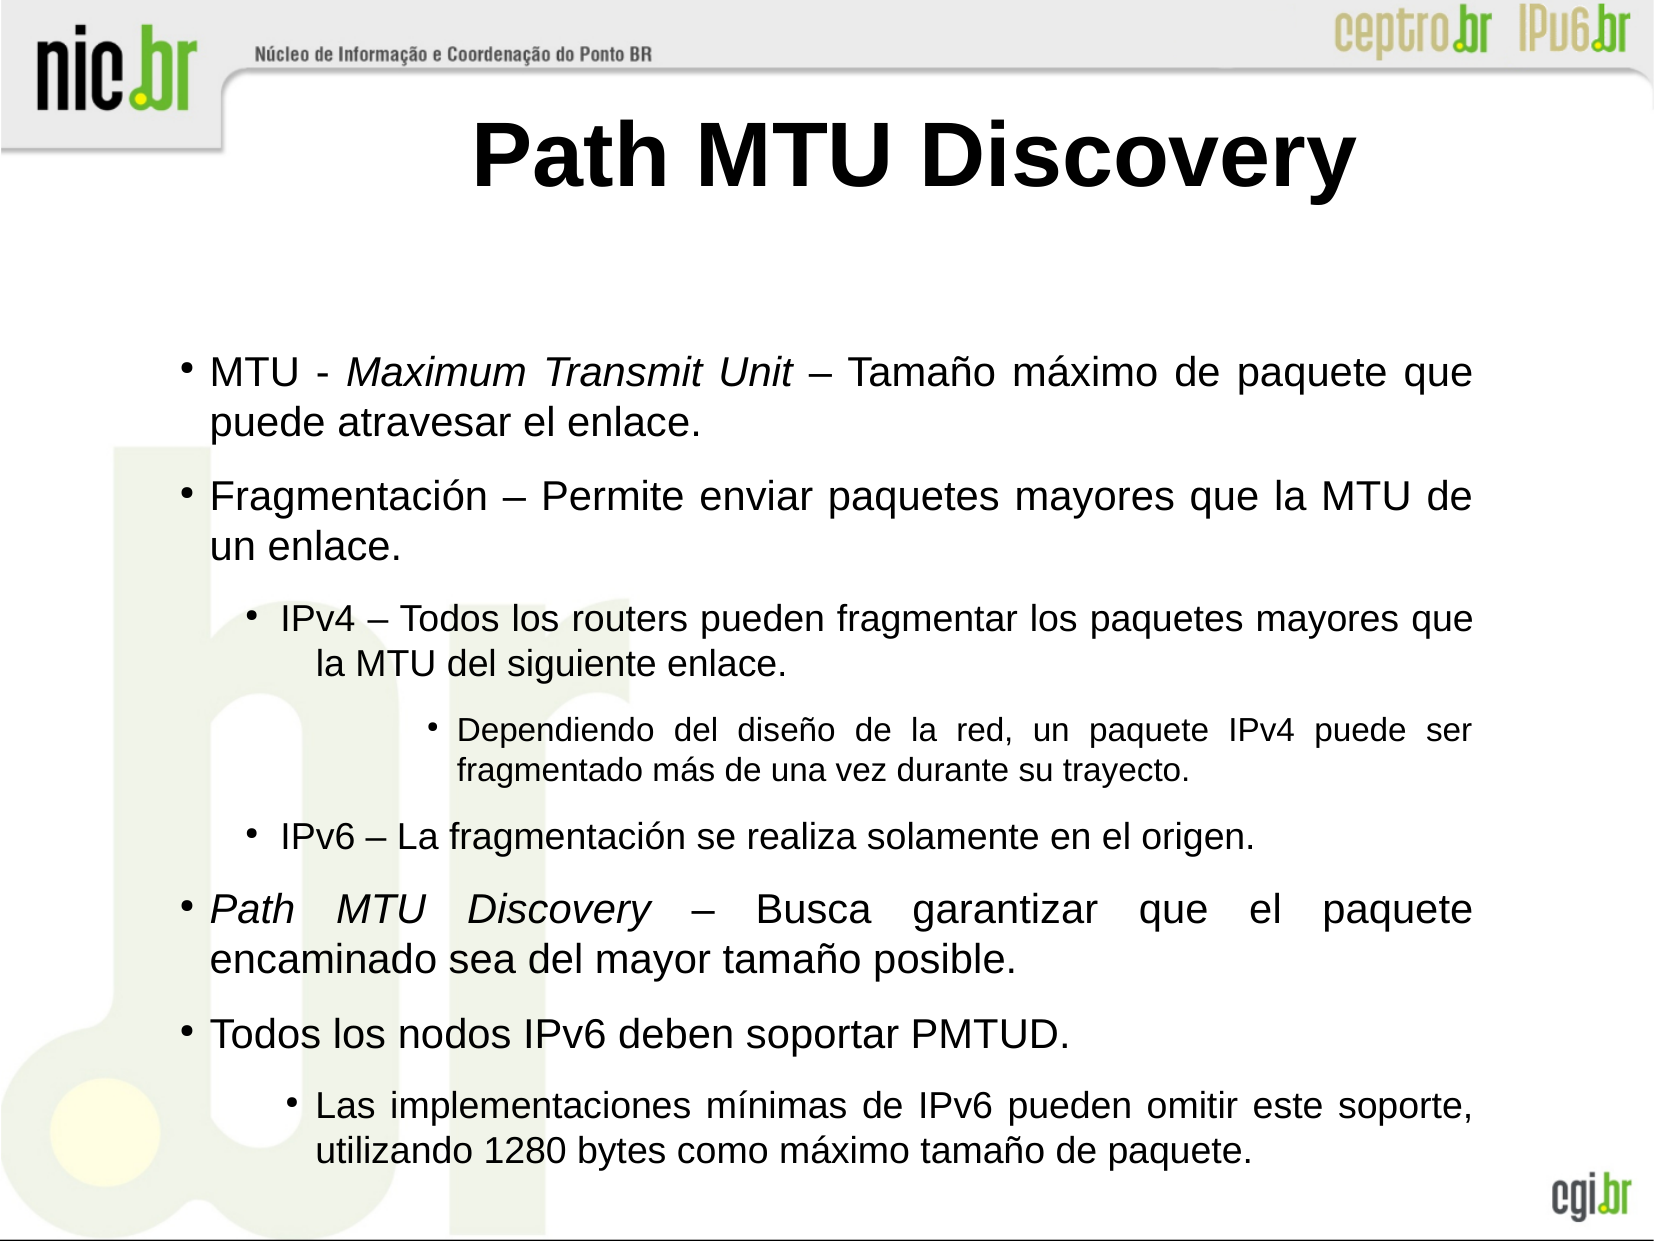

Path MTU Discovery
MTU - Maximum Transmit Unit – Tamaño máximo de paquete que puede atravesar el enlace.
Fragmentación – Permite enviar paquetes mayores que la MTU de un enlace.
IPv4 – Todos los routers pueden fragmentar los paquetes mayores que la MTU del siguiente enlace.
Dependiendo del diseño de la red, un paquete IPv4 puede ser fragmentado más de una vez durante su trayecto.
IPv6 – La fragmentación se realiza solamente en el origen.
Path MTU Discovery – Busca garantizar que el paquete encaminado sea del mayor tamaño posible.
Todos los nodos IPv6 deben soportar PMTUD.
Las implementaciones mínimas de IPv6 pueden omitir este soporte, utilizando 1280 bytes como máximo tamaño de paquete.